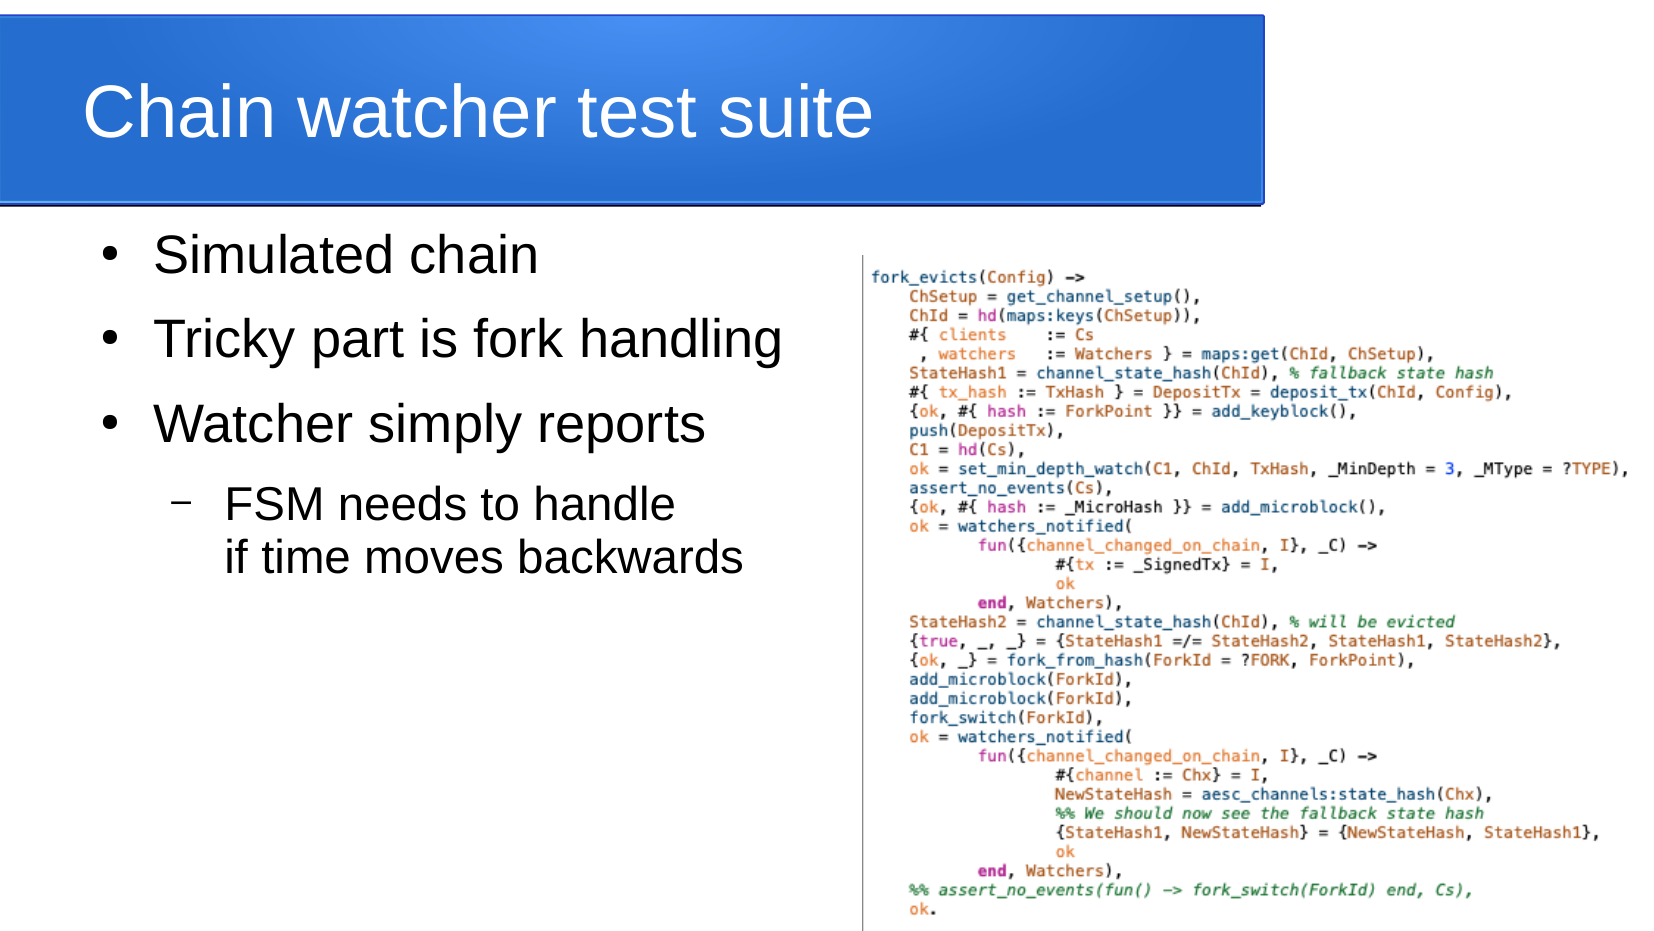

# Chain watcher test suite
Simulated chain
Tricky part is fork handling
Watcher simply reports
FSM needs to handle
if time moves backwards